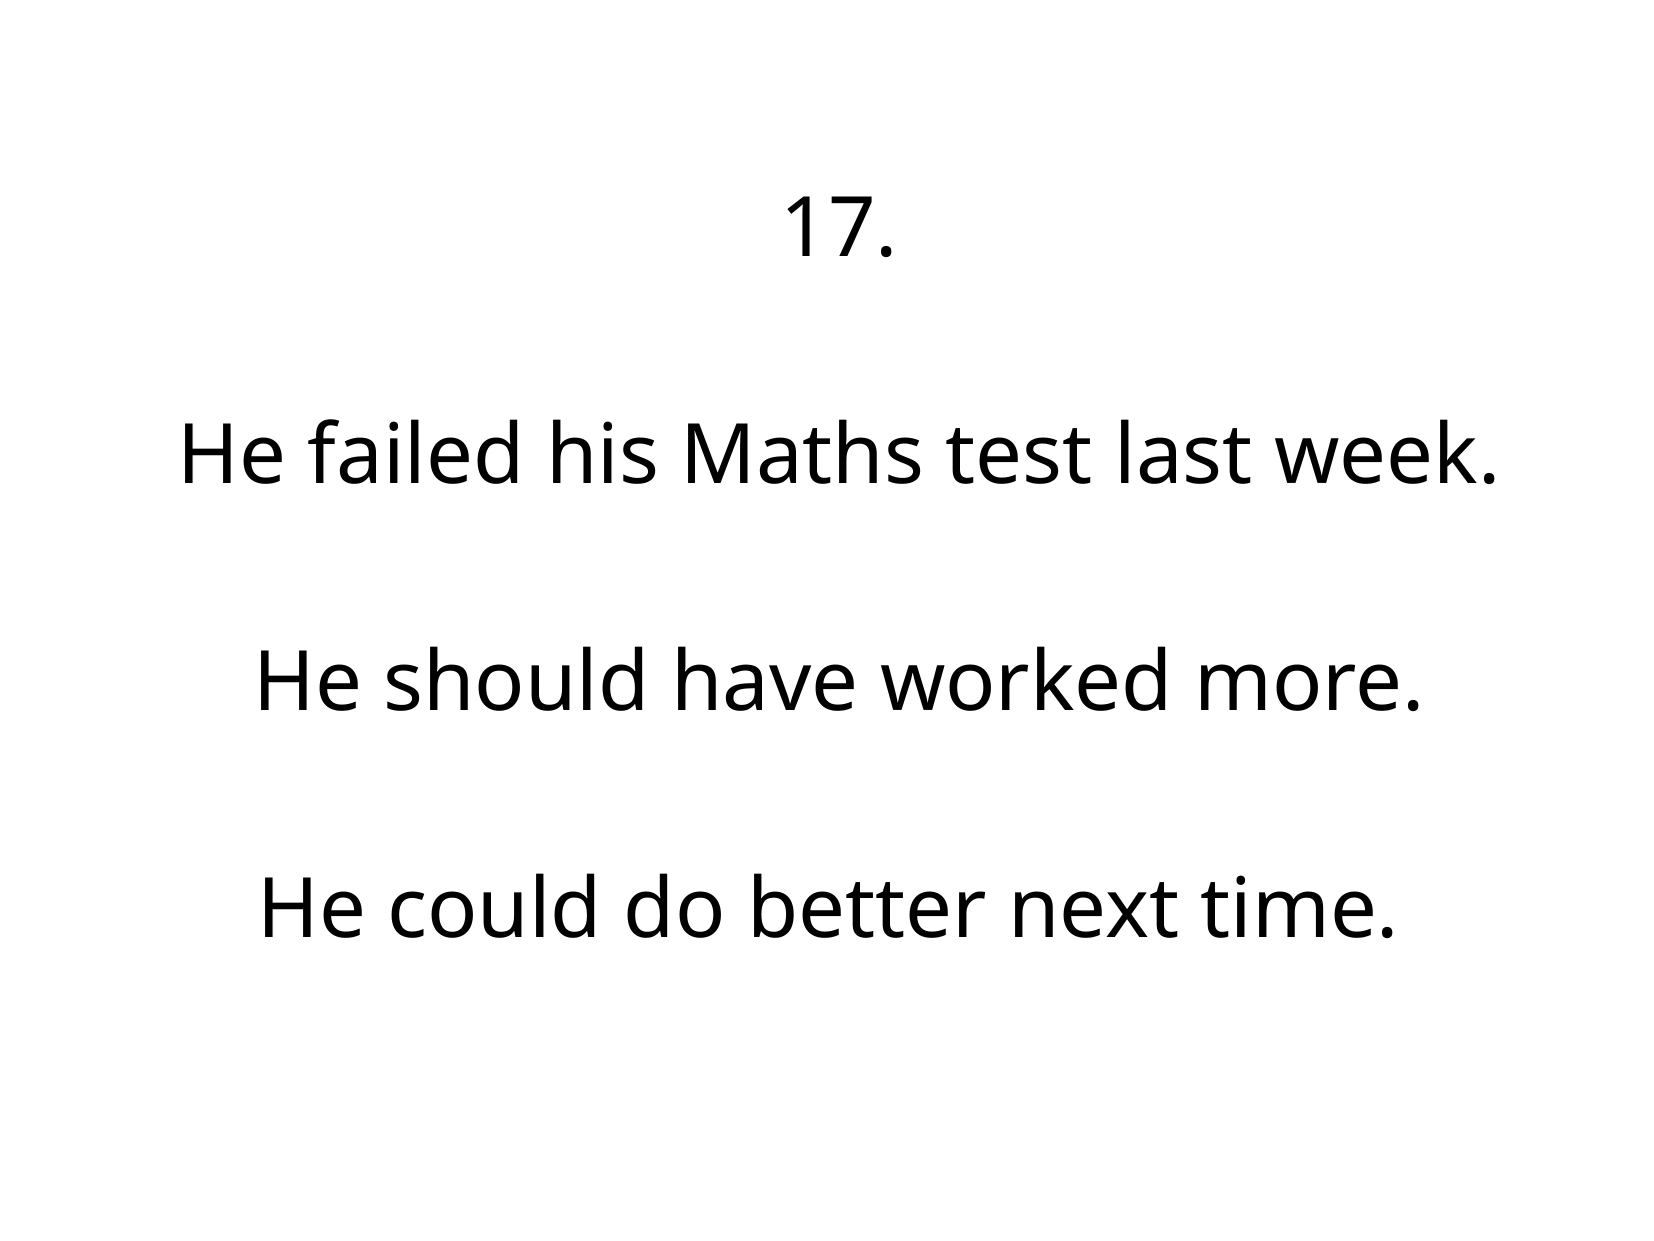

17.
He failed his Maths test last week.
He should have worked more.
He could do better next time.